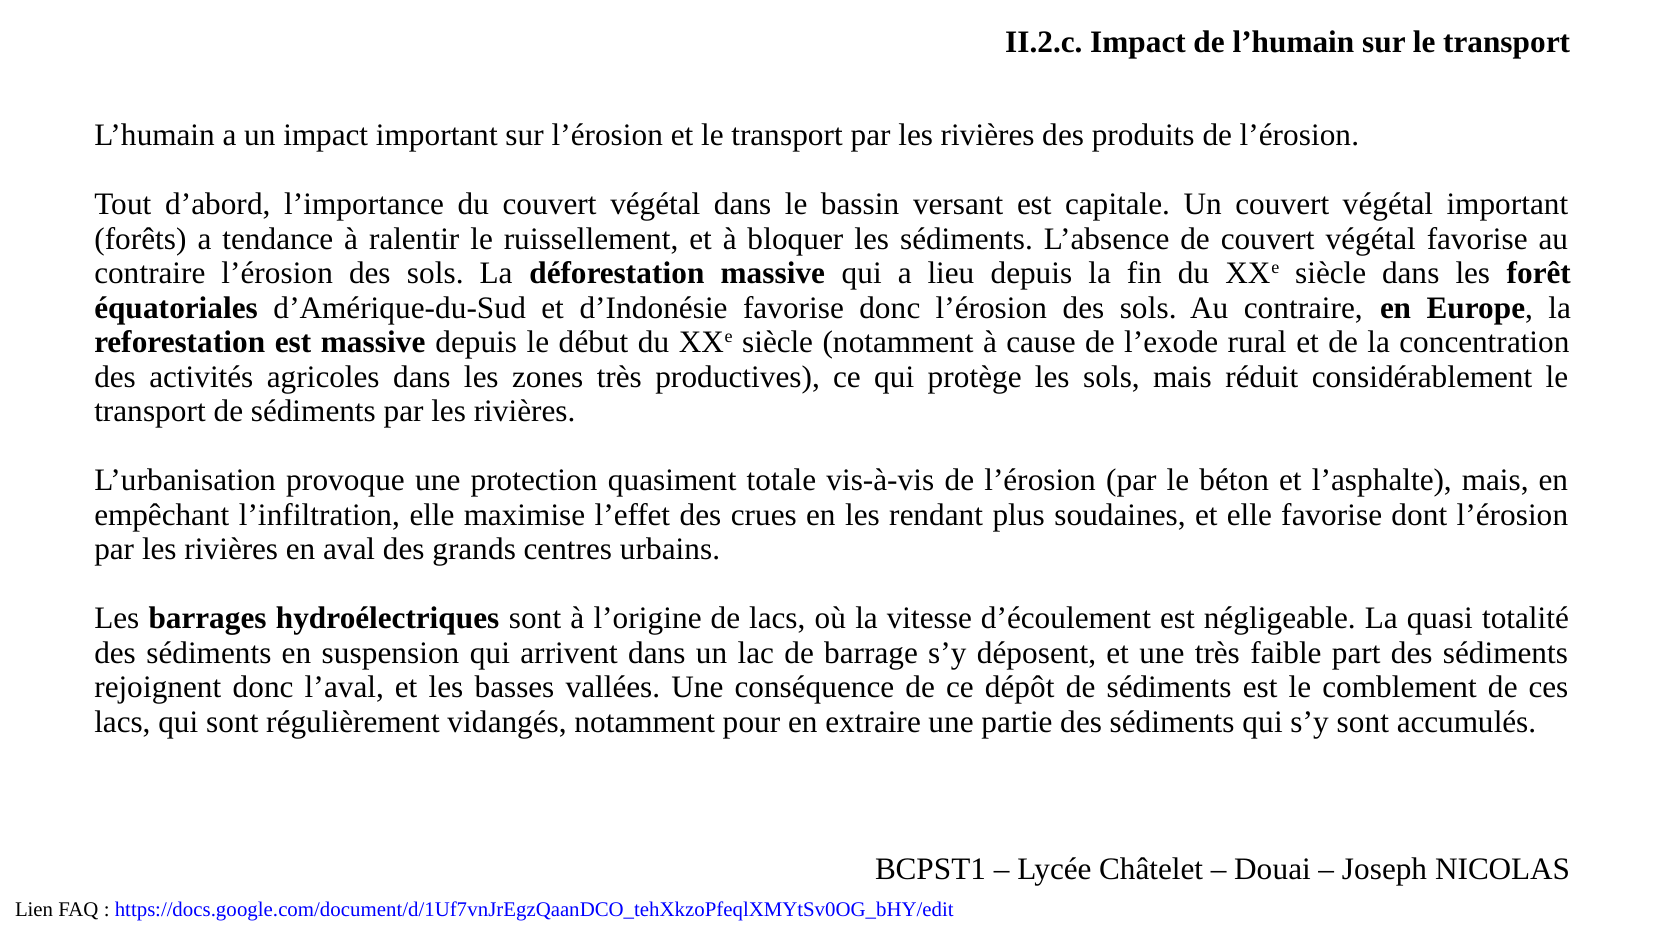

II.2.c. Impact de l’humain sur le transport
L’humain a un impact important sur l’érosion et le transport par les rivières des produits de l’érosion.
Tout d’abord, l’importance du couvert végétal dans le bassin versant est capitale. Un couvert végétal important (forêts) a tendance à ralentir le ruissellement, et à bloquer les sédiments. L’absence de couvert végétal favorise au contraire l’érosion des sols. La déforestation massive qui a lieu depuis la fin du XXe siècle dans les forêt équatoriales d’Amérique-du-Sud et d’Indonésie favorise donc l’érosion des sols. Au contraire, en Europe, la reforestation est massive depuis le début du XXe siècle (notamment à cause de l’exode rural et de la concentration des activités agricoles dans les zones très productives), ce qui protège les sols, mais réduit considérablement le transport de sédiments par les rivières.
L’urbanisation provoque une protection quasiment totale vis-à-vis de l’érosion (par le béton et l’asphalte), mais, en empêchant l’infiltration, elle maximise l’effet des crues en les rendant plus soudaines, et elle favorise dont l’érosion par les rivières en aval des grands centres urbains.
Les barrages hydroélectriques sont à l’origine de lacs, où la vitesse d’écoulement est négligeable. La quasi totalité des sédiments en suspension qui arrivent dans un lac de barrage s’y déposent, et une très faible part des sédiments rejoignent donc l’aval, et les basses vallées. Une conséquence de ce dépôt de sédiments est le comblement de ces lacs, qui sont régulièrement vidangés, notamment pour en extraire une partie des sédiments qui s’y sont accumulés.
BCPST1 – Lycée Châtelet – Douai – Joseph NICOLAS
Lien FAQ : https://docs.google.com/document/d/1Uf7vnJrEgzQaanDCO_tehXkzoPfeqlXMYtSv0OG_bHY/edit